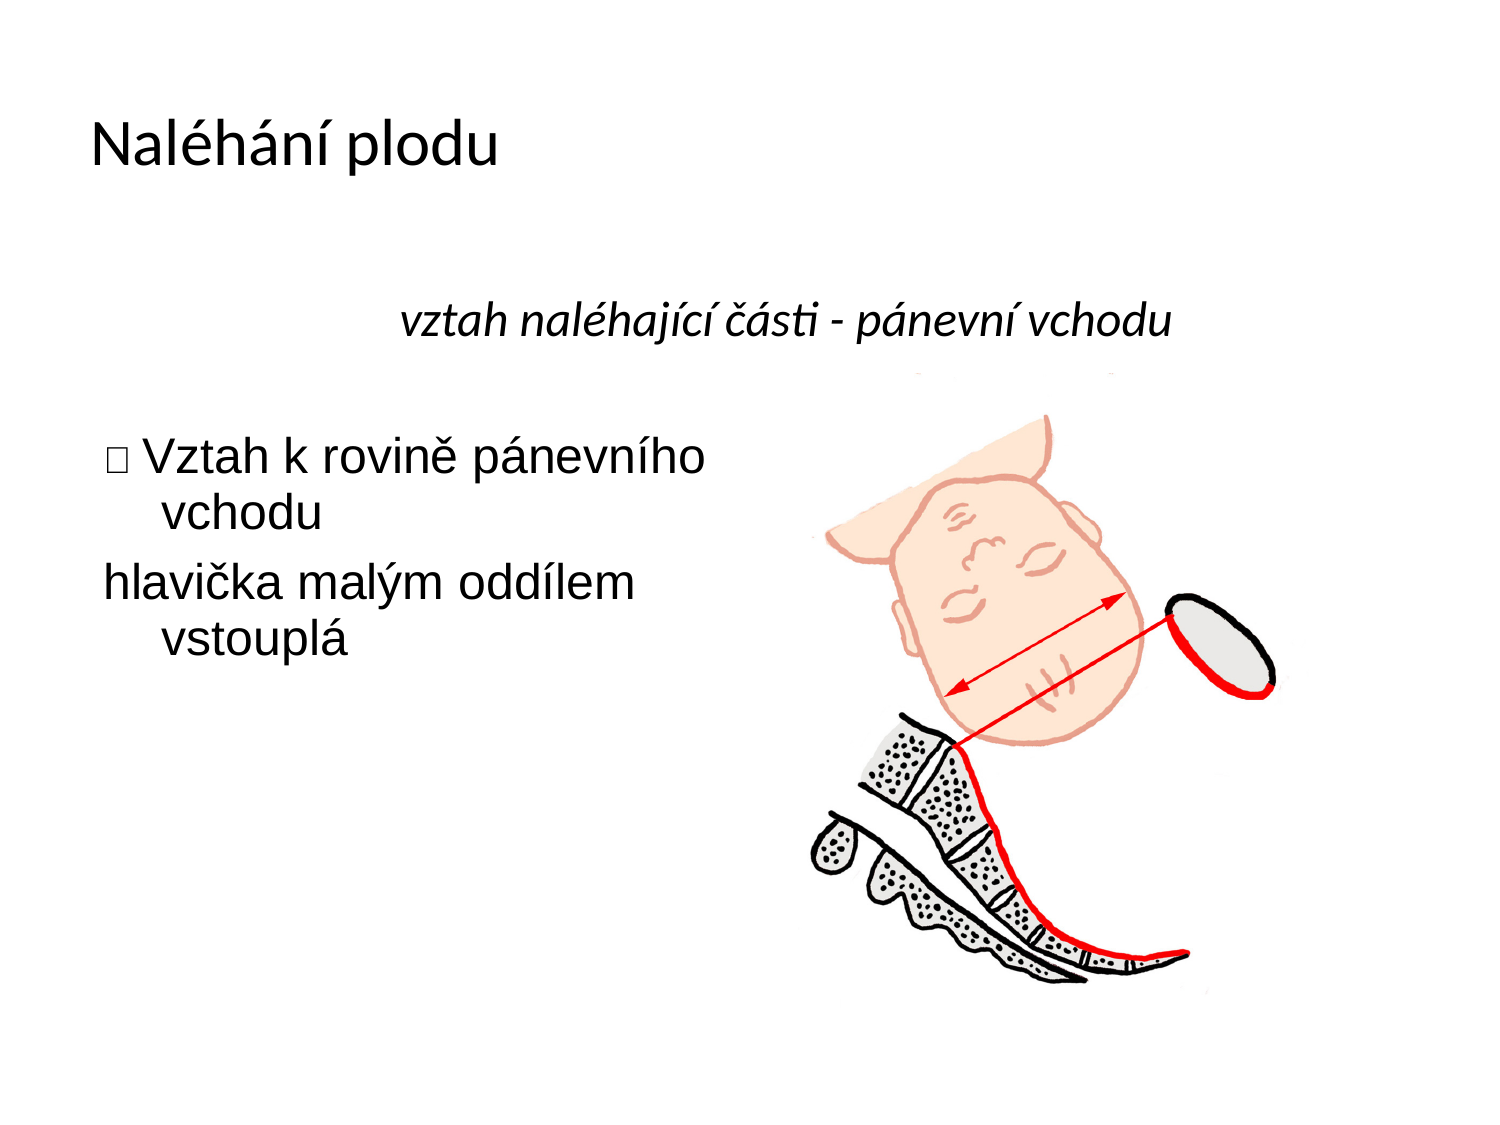

# Naléhání plodu
 vztah naléhající části - pánevní vchodu
 Vztah k rovině pánevního vchodu
hlavička malým oddílem vstouplá